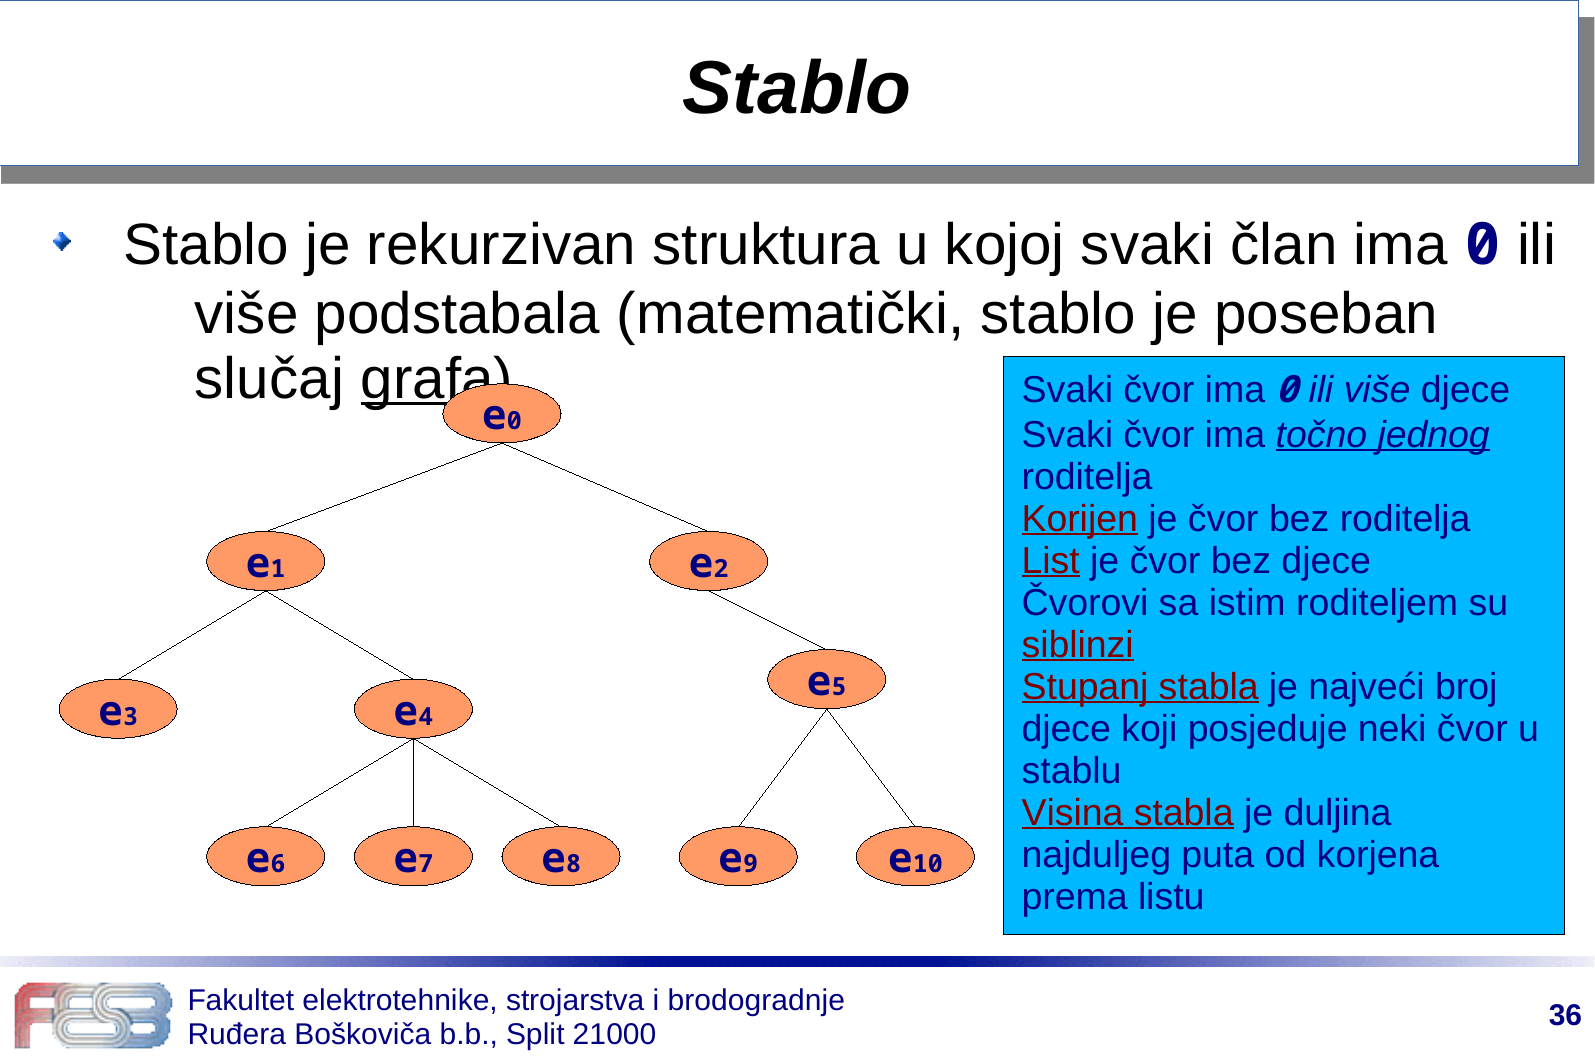

# Stablo
Stablo je rekurzivan struktura u kojoj svaki član ima 0 ili više podstabala (matematički, stablo je poseban slučaj grafa)
Svaki čvor ima 0 ili više djece
Svaki čvor ima točno jednog roditelja
Korijen je čvor bez roditelja
List je čvor bez djece
Čvorovi sa istim roditeljem su siblinzi
Stupanj stabla je najveći broj djece koji posjeduje neki čvor u stablu
Visina stabla je duljina najduljeg puta od korjena prema listu
e0
e1
e2
e5
e3
e4
e6
e7
e8
e9
e10